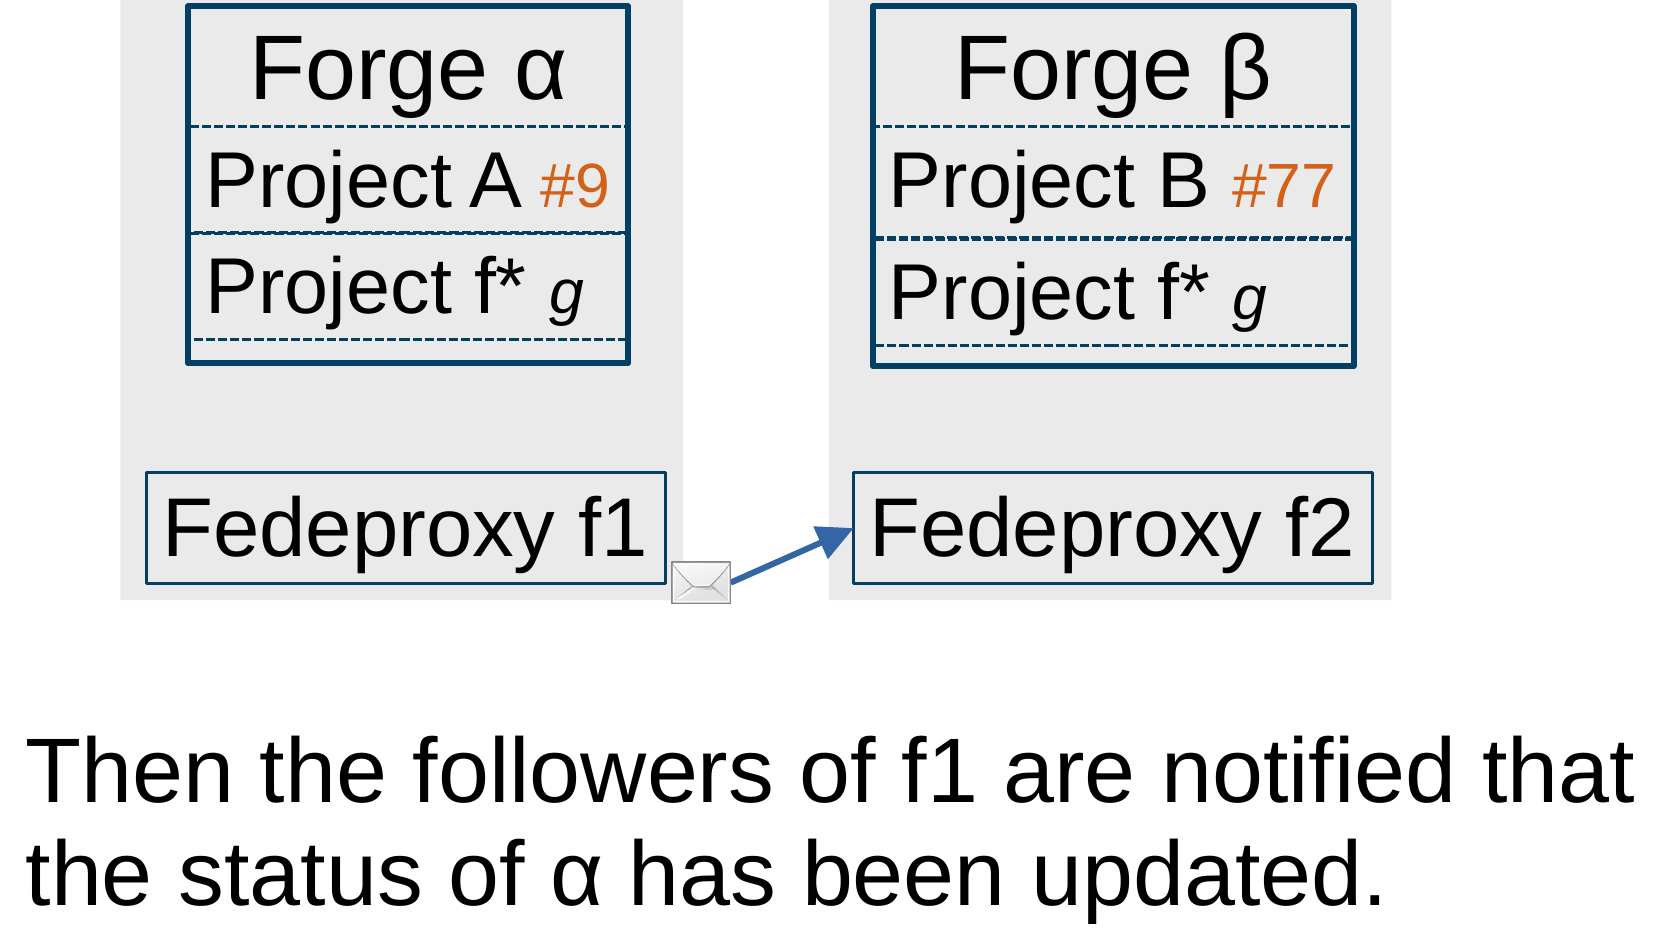

Forge α
Forge β
Project A #9
Project B #77
Project f* g
Project f* g
Fedeproxy f1
Fedeproxy f2
# Then the followers of f1 are notified that the status of α has been updated.